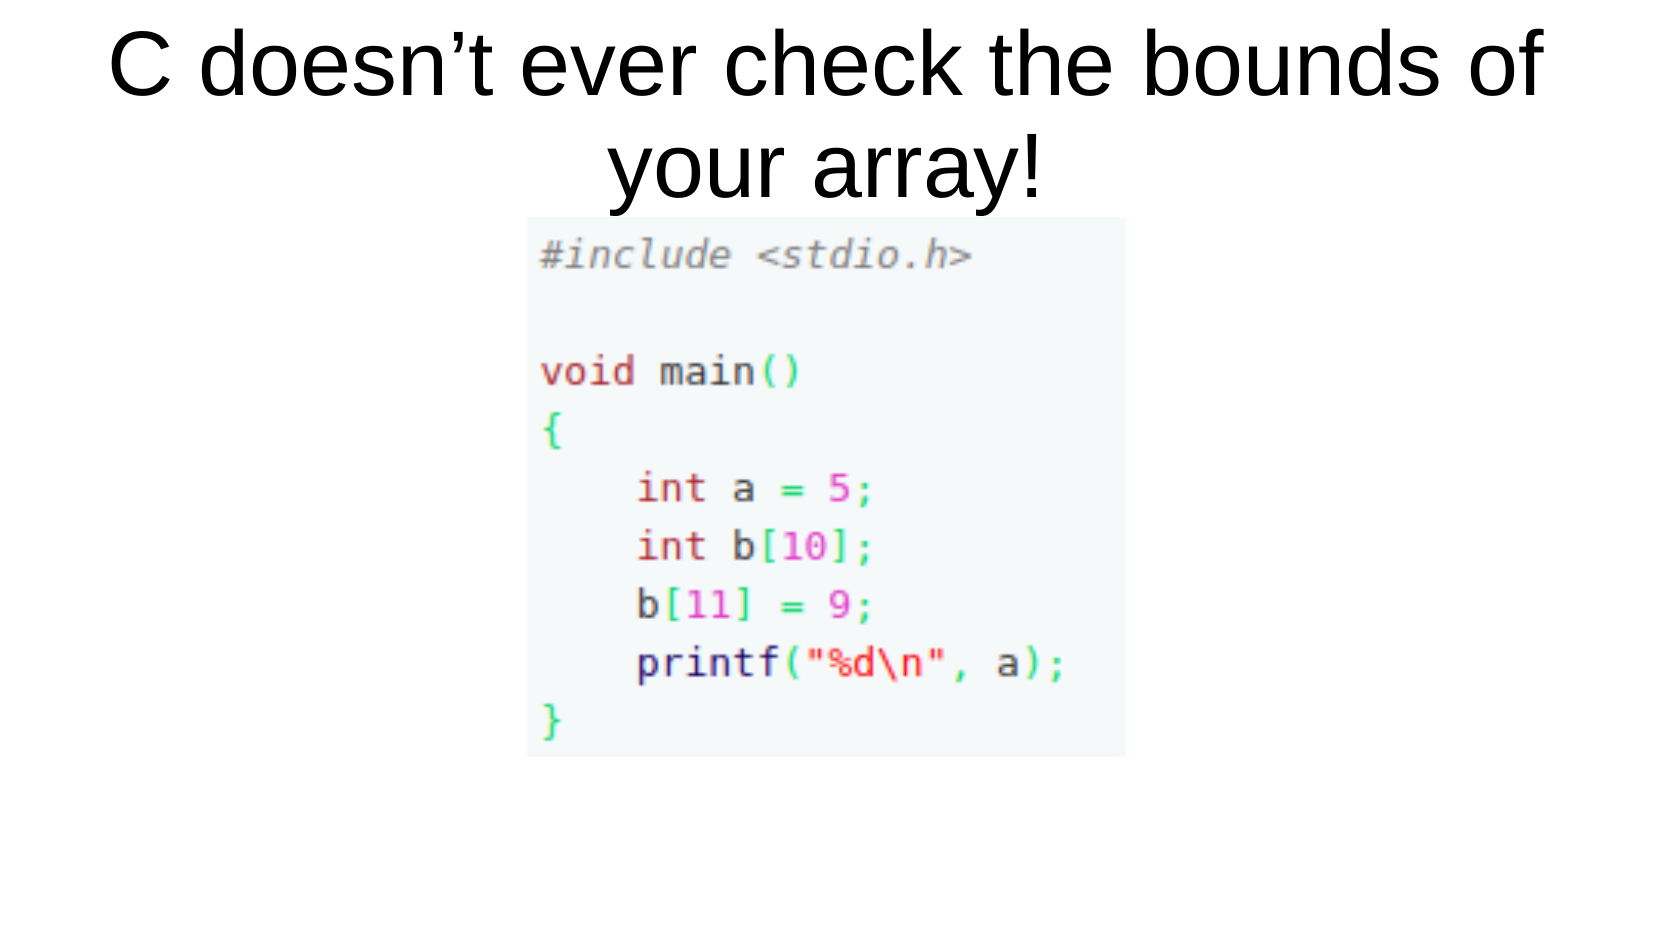

# C doesn’t ever check the bounds of your array!